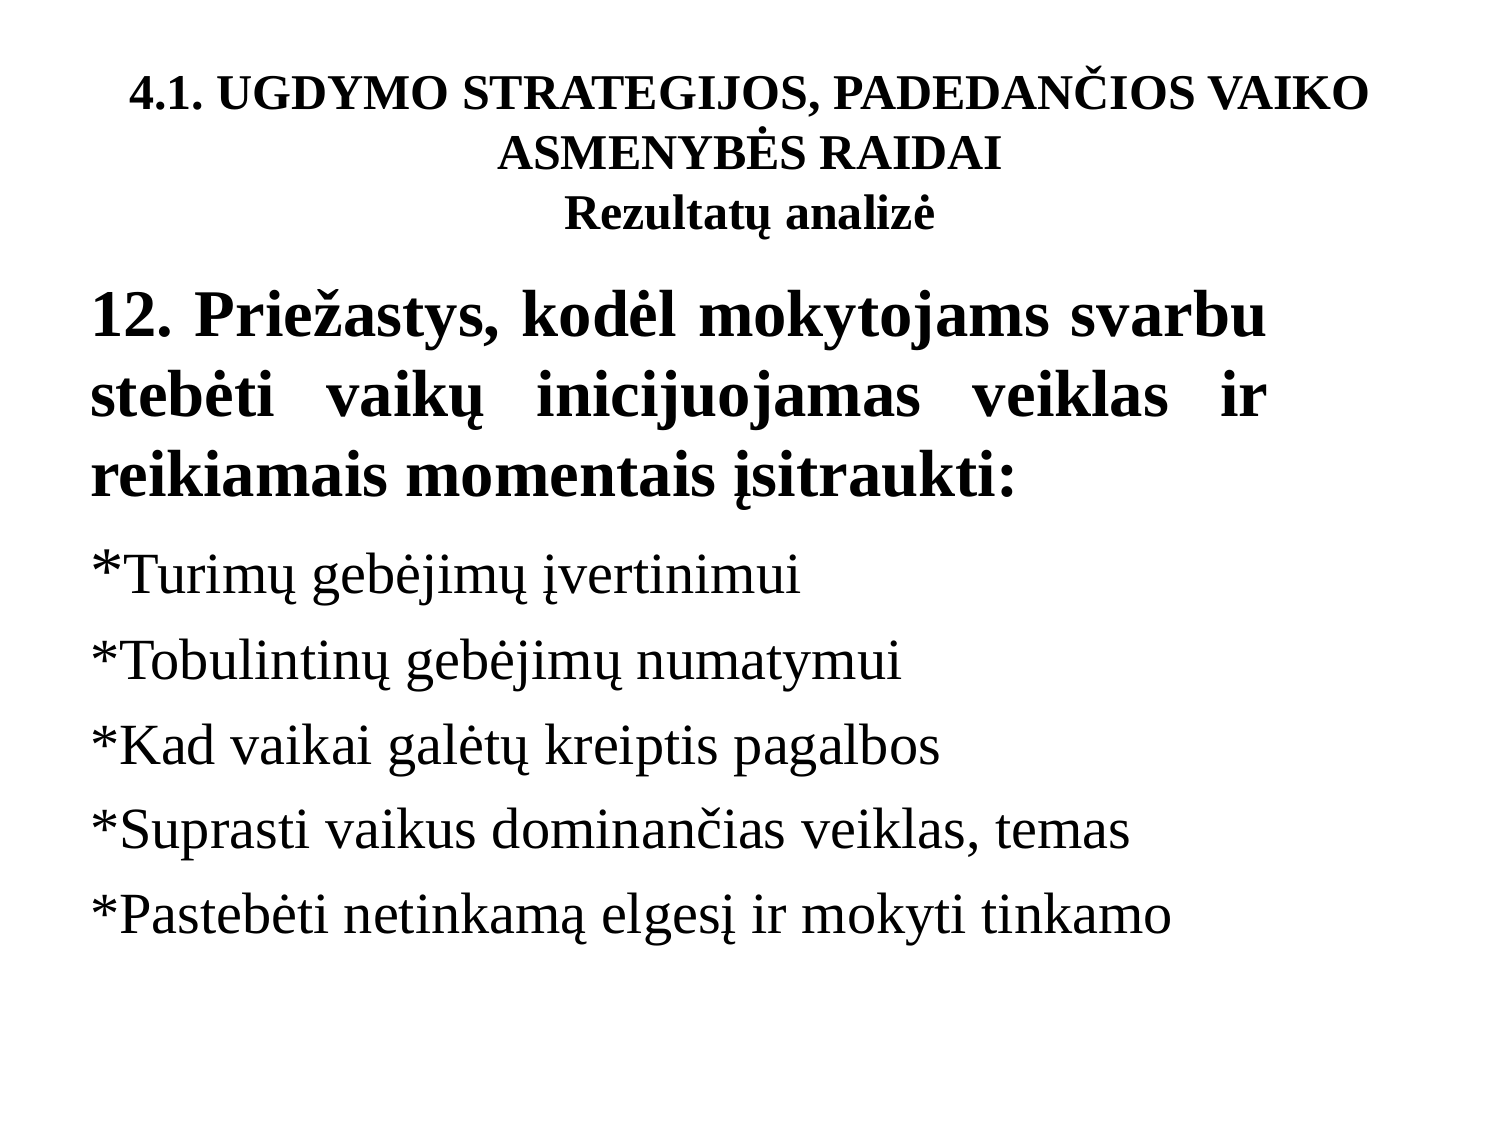

# 4.1. UGDYMO STRATEGIJOS, PADEDANČIOS VAIKO ASMENYBĖS RAIDAI Rezultatų analizė
12. Priežastys, kodėl mokytojams svarbu stebėti vaikų inicijuojamas veiklas ir reikiamais momentais įsitraukti:
*Turimų gebėjimų įvertinimui
*Tobulintinų gebėjimų numatymui
*Kad vaikai galėtų kreiptis pagalbos
*Suprasti vaikus dominančias veiklas, temas
*Pastebėti netinkamą elgesį ir mokyti tinkamo